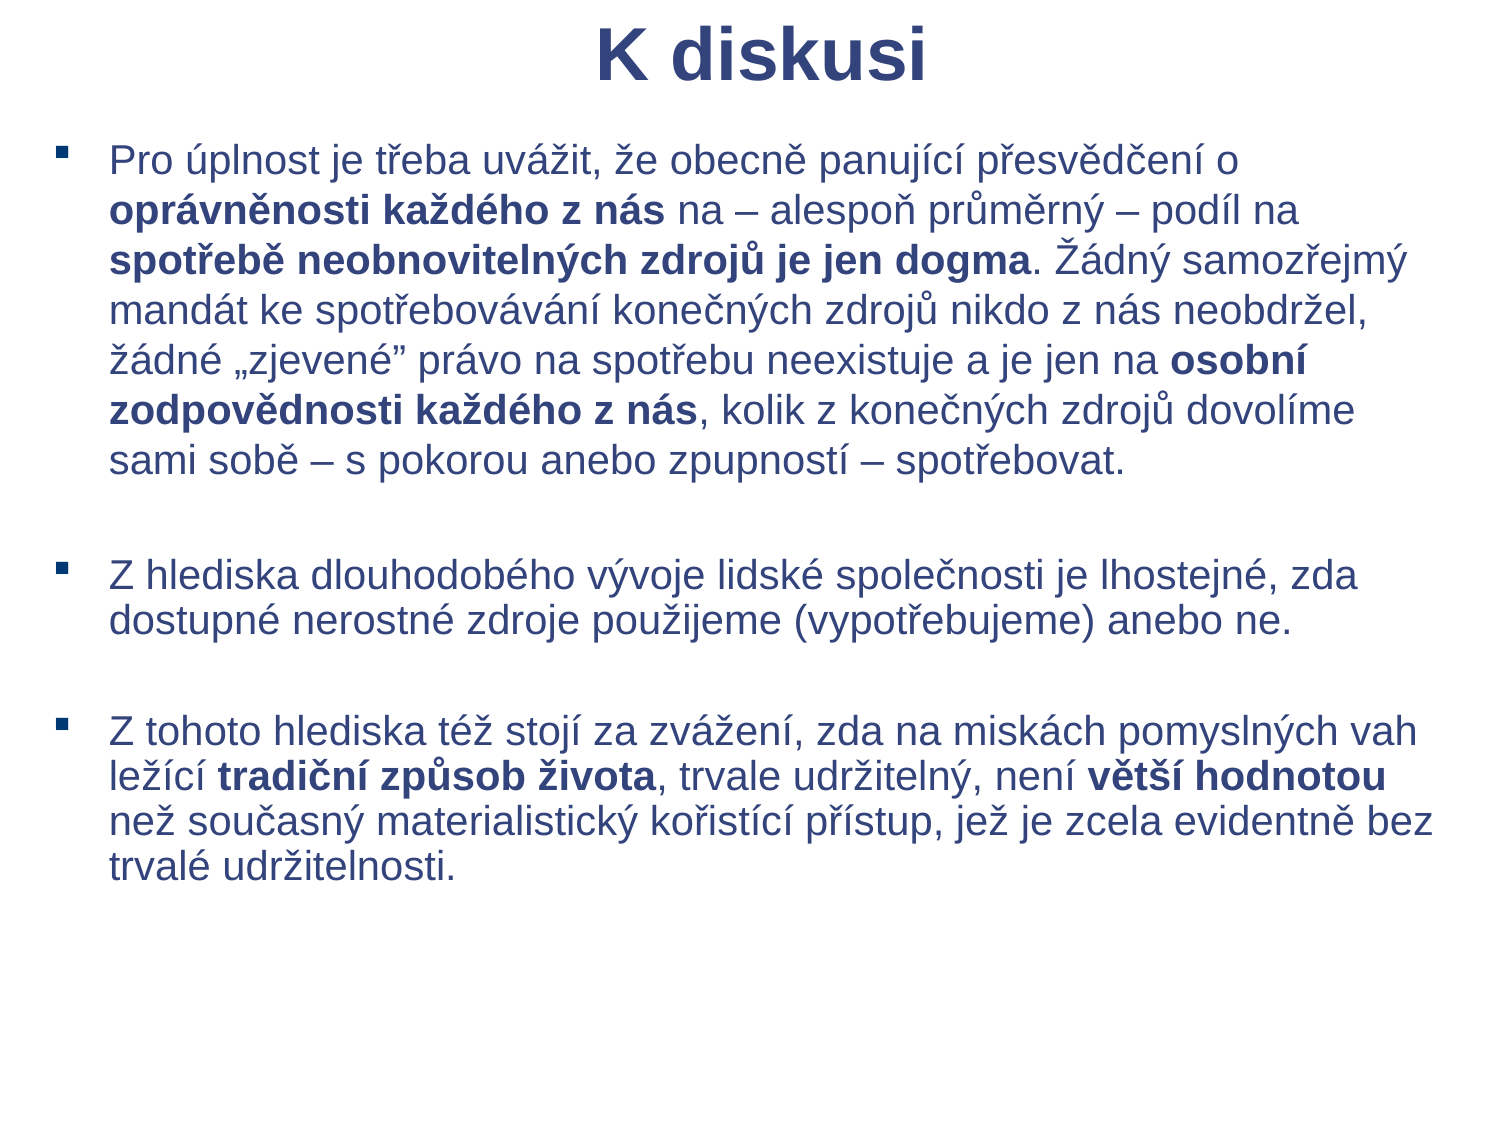

# K diskusi
Pro úplnost je třeba uvážit, že obecně panující přesvědčení o oprávněnosti každého z nás na – alespoň průměrný – podíl na spotřebě neobnovitelných zdrojů je jen dogma. Žádný samozřejmý mandát ke spotřebovávání konečných zdrojů nikdo z nás neobdržel, žádné „zjevené” právo na spotřebu neexistuje a je jen na osobní zodpovědnosti každého z nás, kolik z konečných zdrojů dovolíme sami sobě – s pokorou anebo zpupností – spotřebovat.
Z hlediska dlouhodobého vývoje lidské společnosti je lhostejné, zda dostupné nerostné zdroje použijeme (vypotřebujeme) anebo ne.
Z tohoto hlediska též stojí za zvážení, zda na miskách pomyslných vah ležící tradiční způsob života, trvale udržitelný, není větší hodnotou než současný materialistický kořistící přístup, jež je zcela evidentně bez trvalé udržitelnosti.